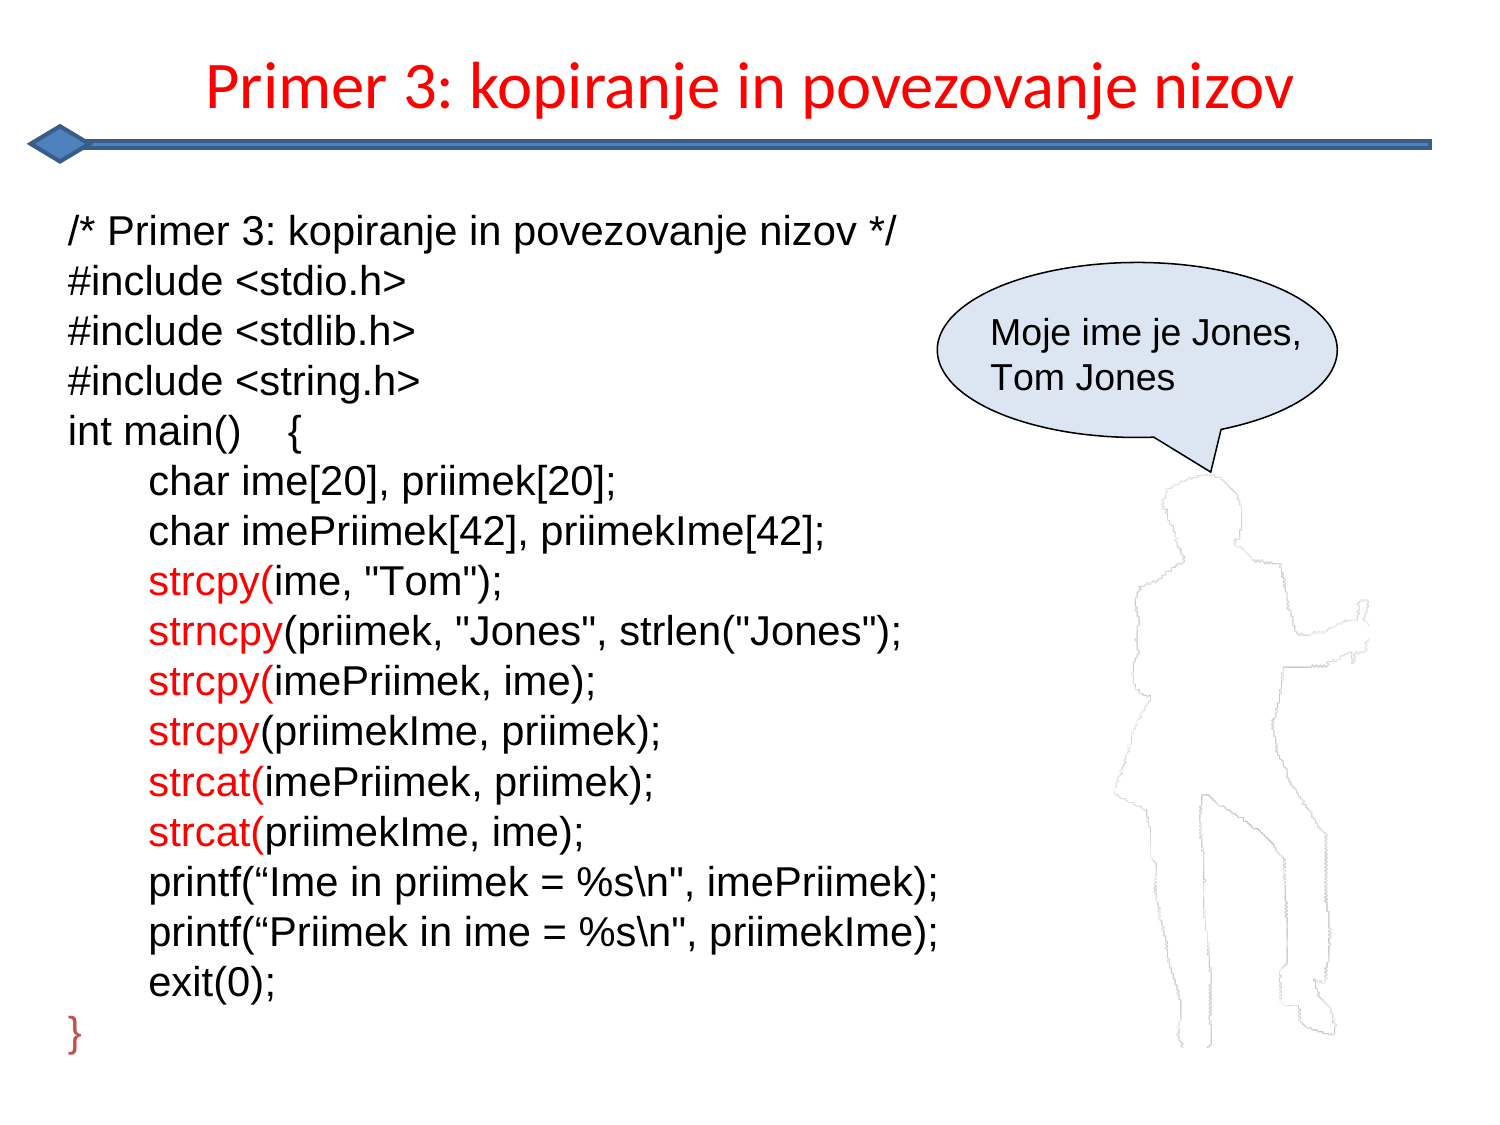

# Primer 3: kopiranje in povezovanje nizov
/* Primer 3: kopiranje in povezovanje nizov */
#include <stdio.h>
#include <stdlib.h>
#include <string.h>
int main() {
 char ime[20], priimek[20];
 char imePriimek[42], priimekIme[42];
 strcpy(ime, "Tom");
 strncpy(priimek, "Jones", strlen("Jones");
 strcpy(imePriimek, ime);
 strcpy(priimekIme, priimek);
 strcat(imePriimek, priimek);
 strcat(priimekIme, ime);
 printf(“Ime in priimek = %s\n", imePriimek);
 printf(“Priimek in ime = %s\n", priimekIme);
 exit(0);
}
Moje ime je Jones,
Tom Jones